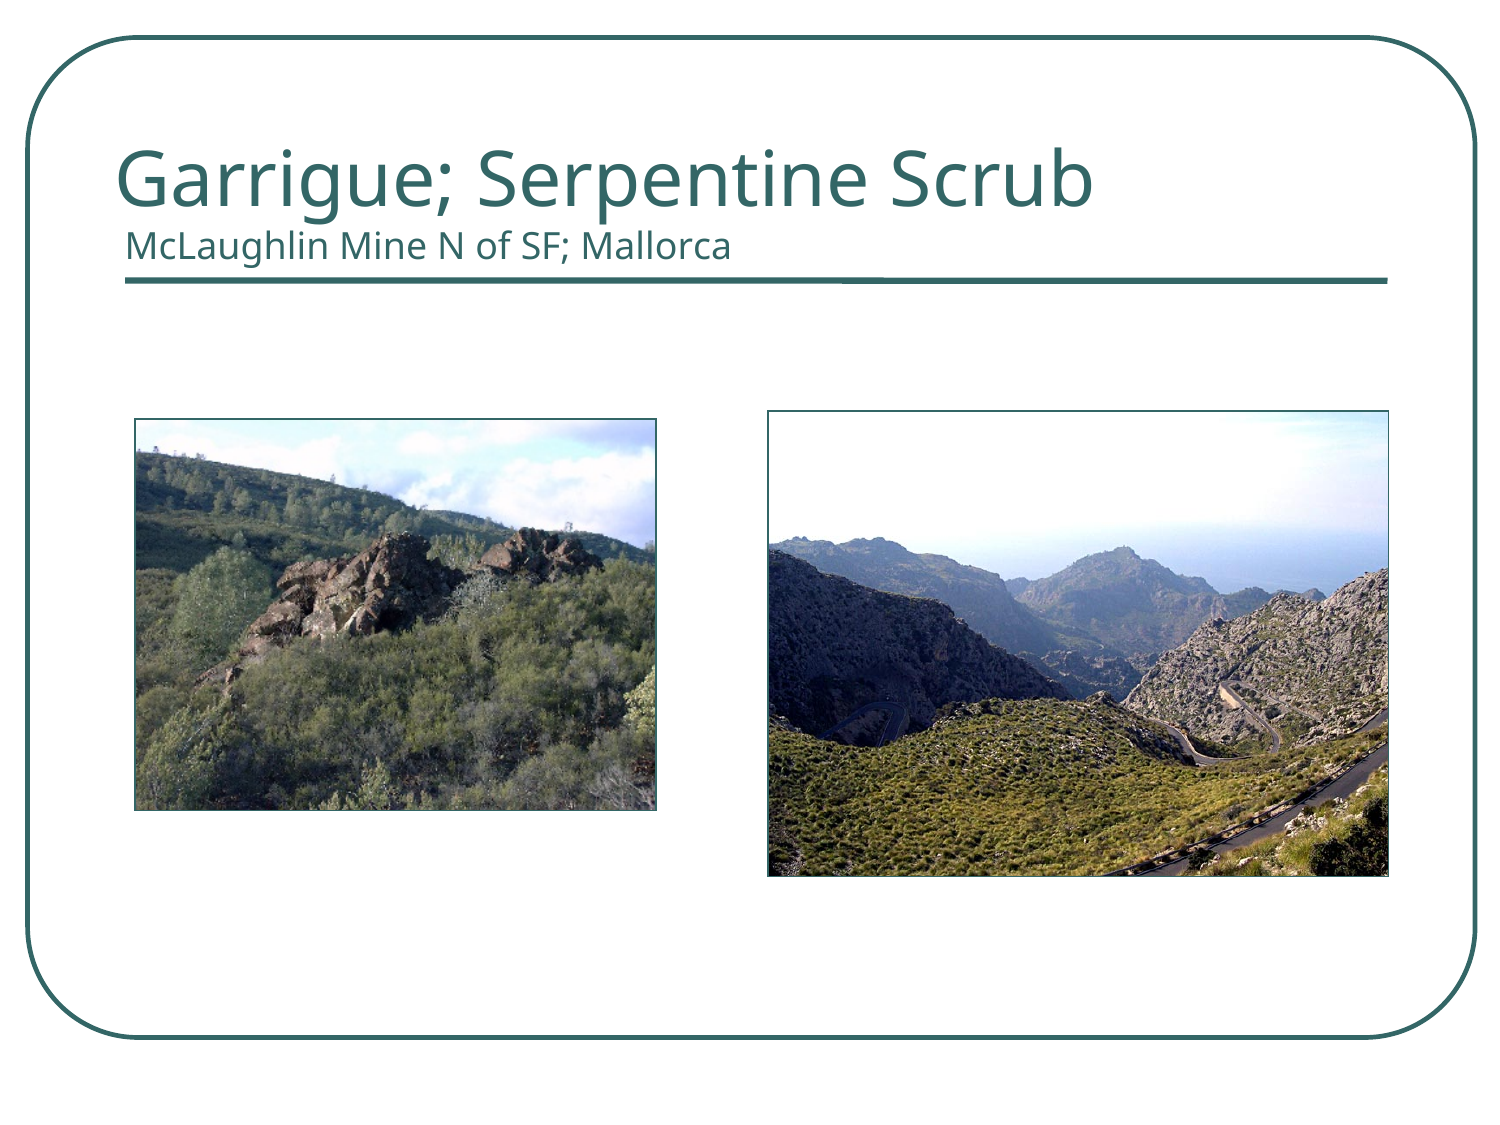

# Garrigue; Serpentine Scrub McLaughlin Mine N of SF; Mallorca